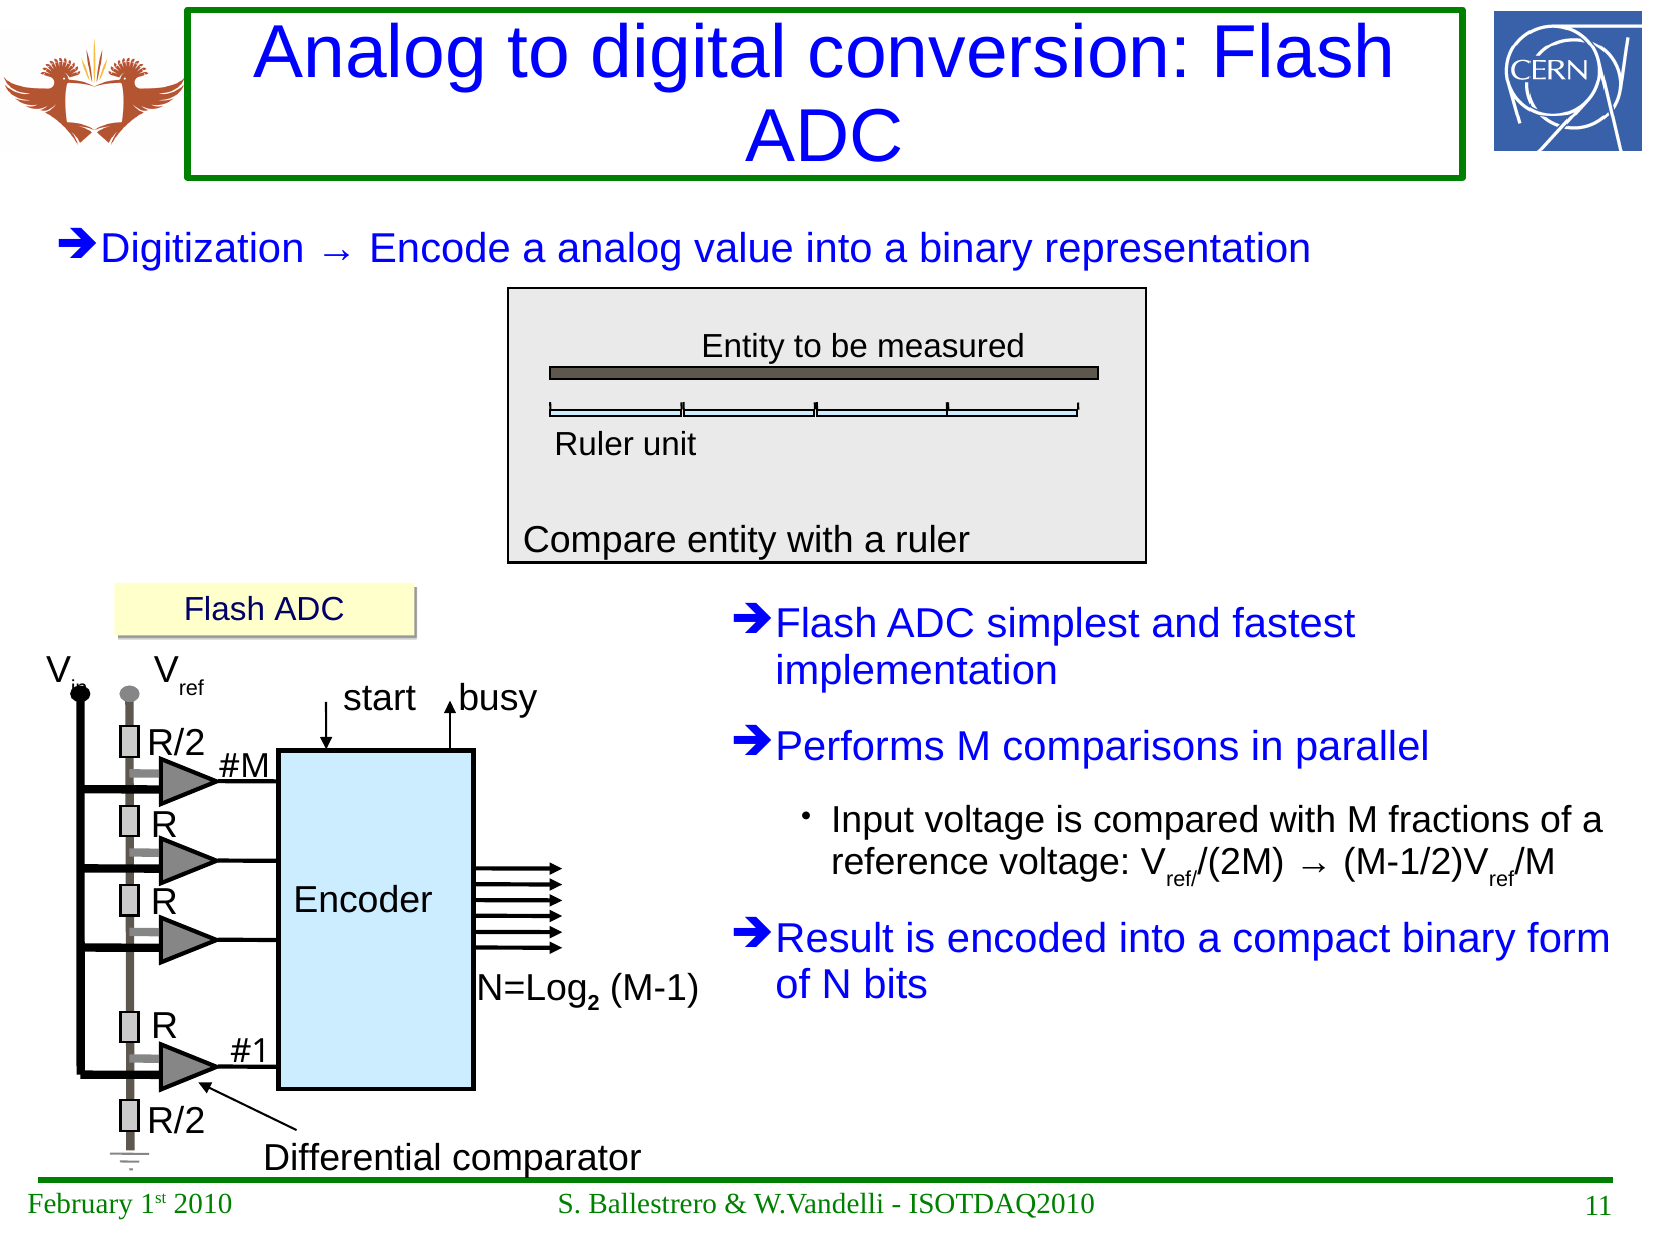

# Analog to digital conversion: Flash ADC
Digitization → Encode a analog value into a binary representation
Compare entity with a ruler
Entity to be measured
Ruler unit
Flash ADC
Flash ADC simplest and fastest implementation
Performs M comparisons in parallel
Input voltage is compared with M fractions of a reference voltage: Vref//(2M) → (M-1/2)Vref/M
Result is encoded into a compact binary form of N bits
Vin
Vref
start
busy
R/2
#M
Encoder
R
R
N=Log2 (M-1)
R
#1
R/2
Differential comparator
11